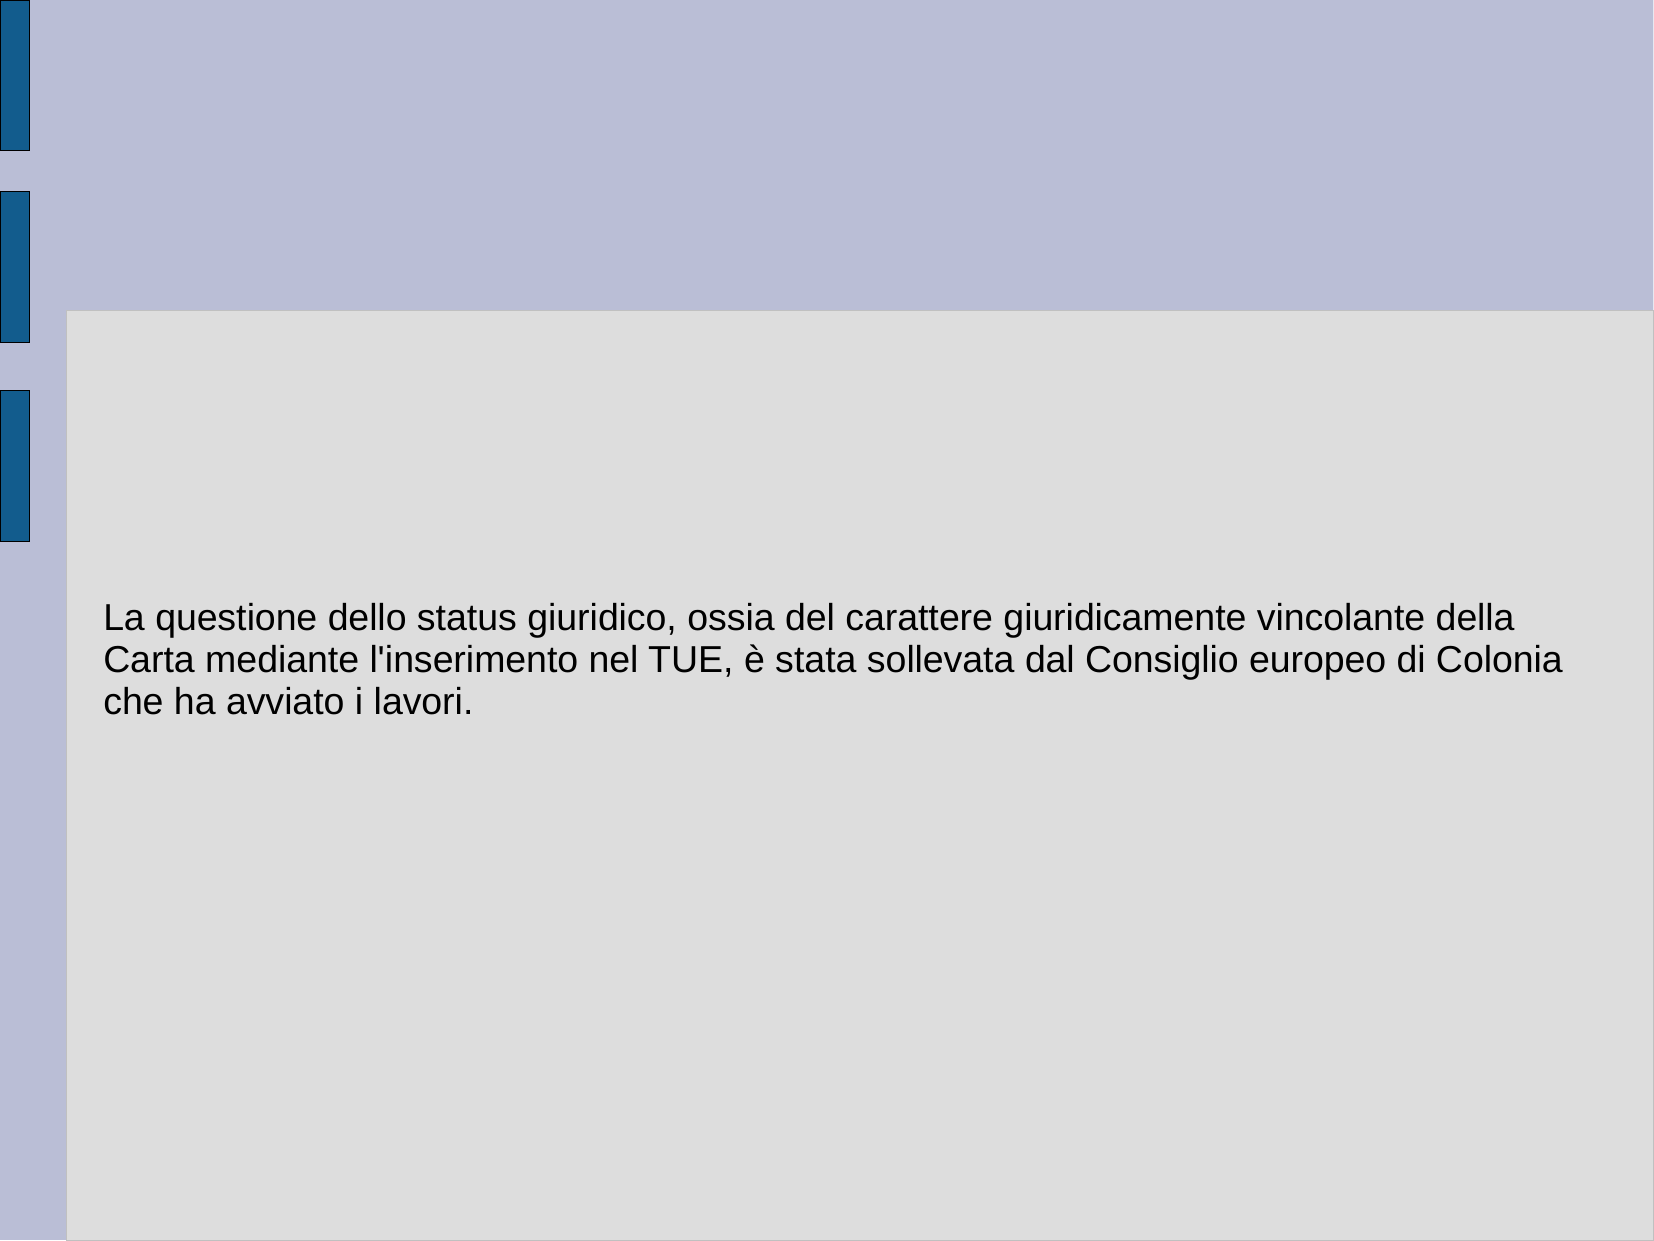

La questione dello status giuridico, ossia del carattere giuridicamente vincolante della Carta mediante l'inserimento nel TUE, è stata sollevata dal Consiglio europeo di Colonia che ha avviato i lavori.